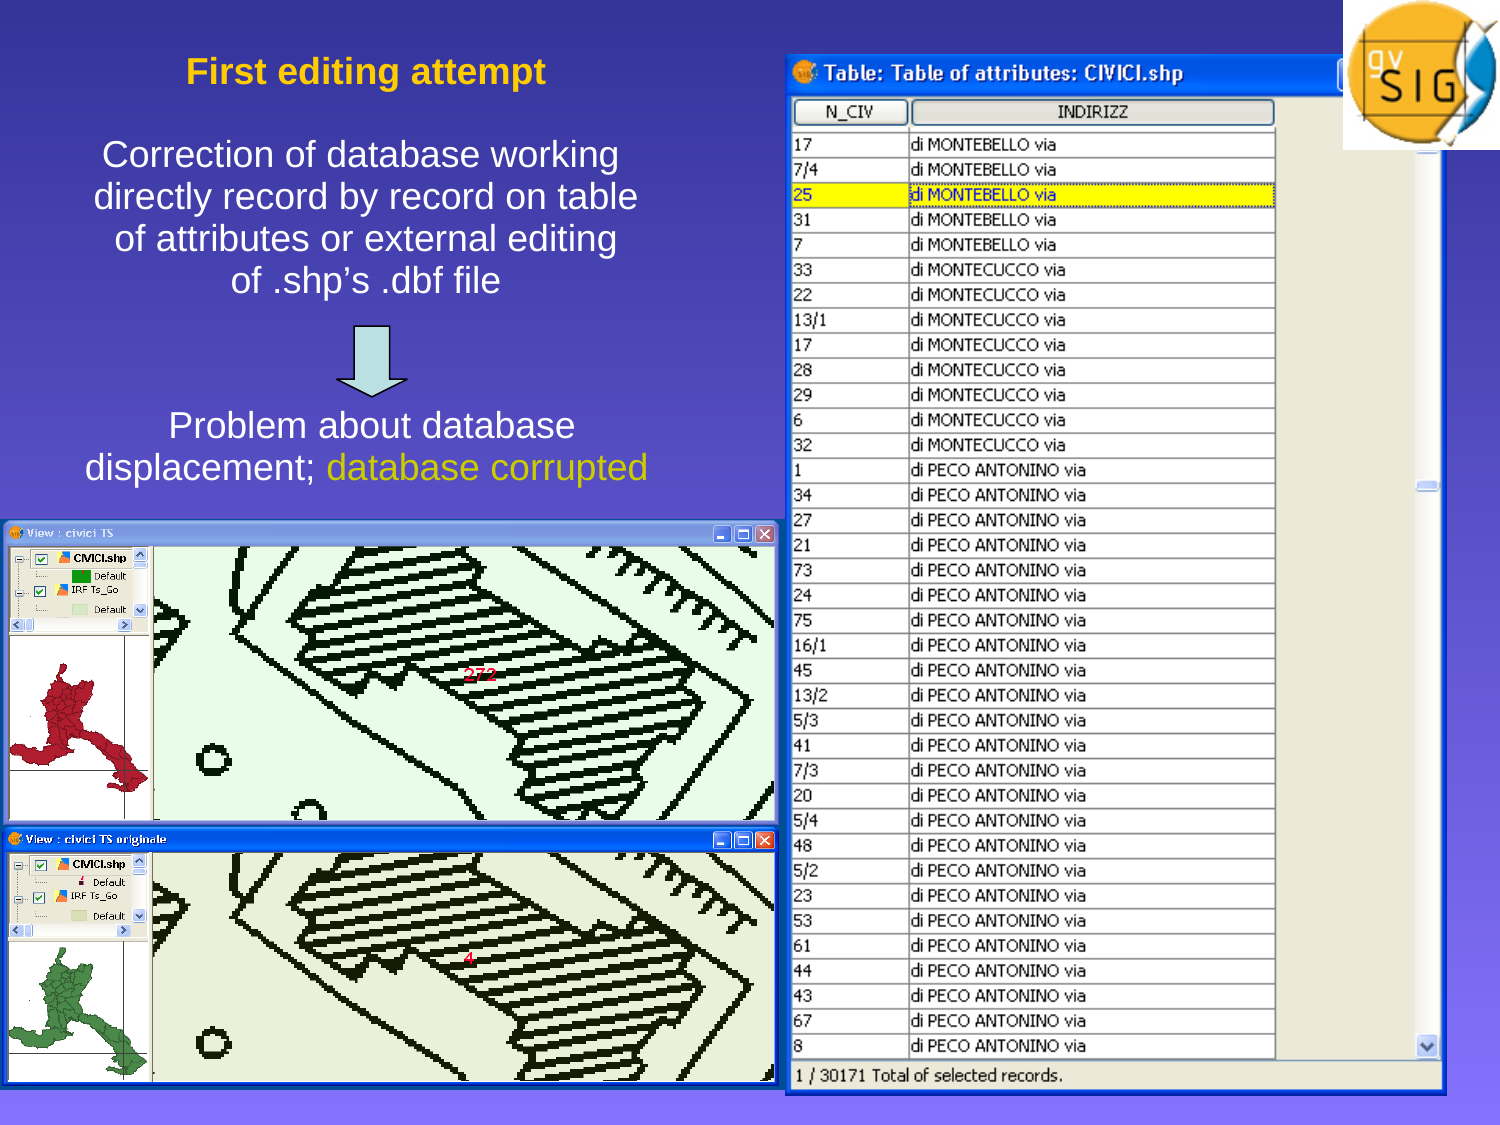

First editing attempt
Correction of database working
directly record by record on table
of attributes or external editing of .shp’s .dbf file
Problem about database displacement; database corrupted
4